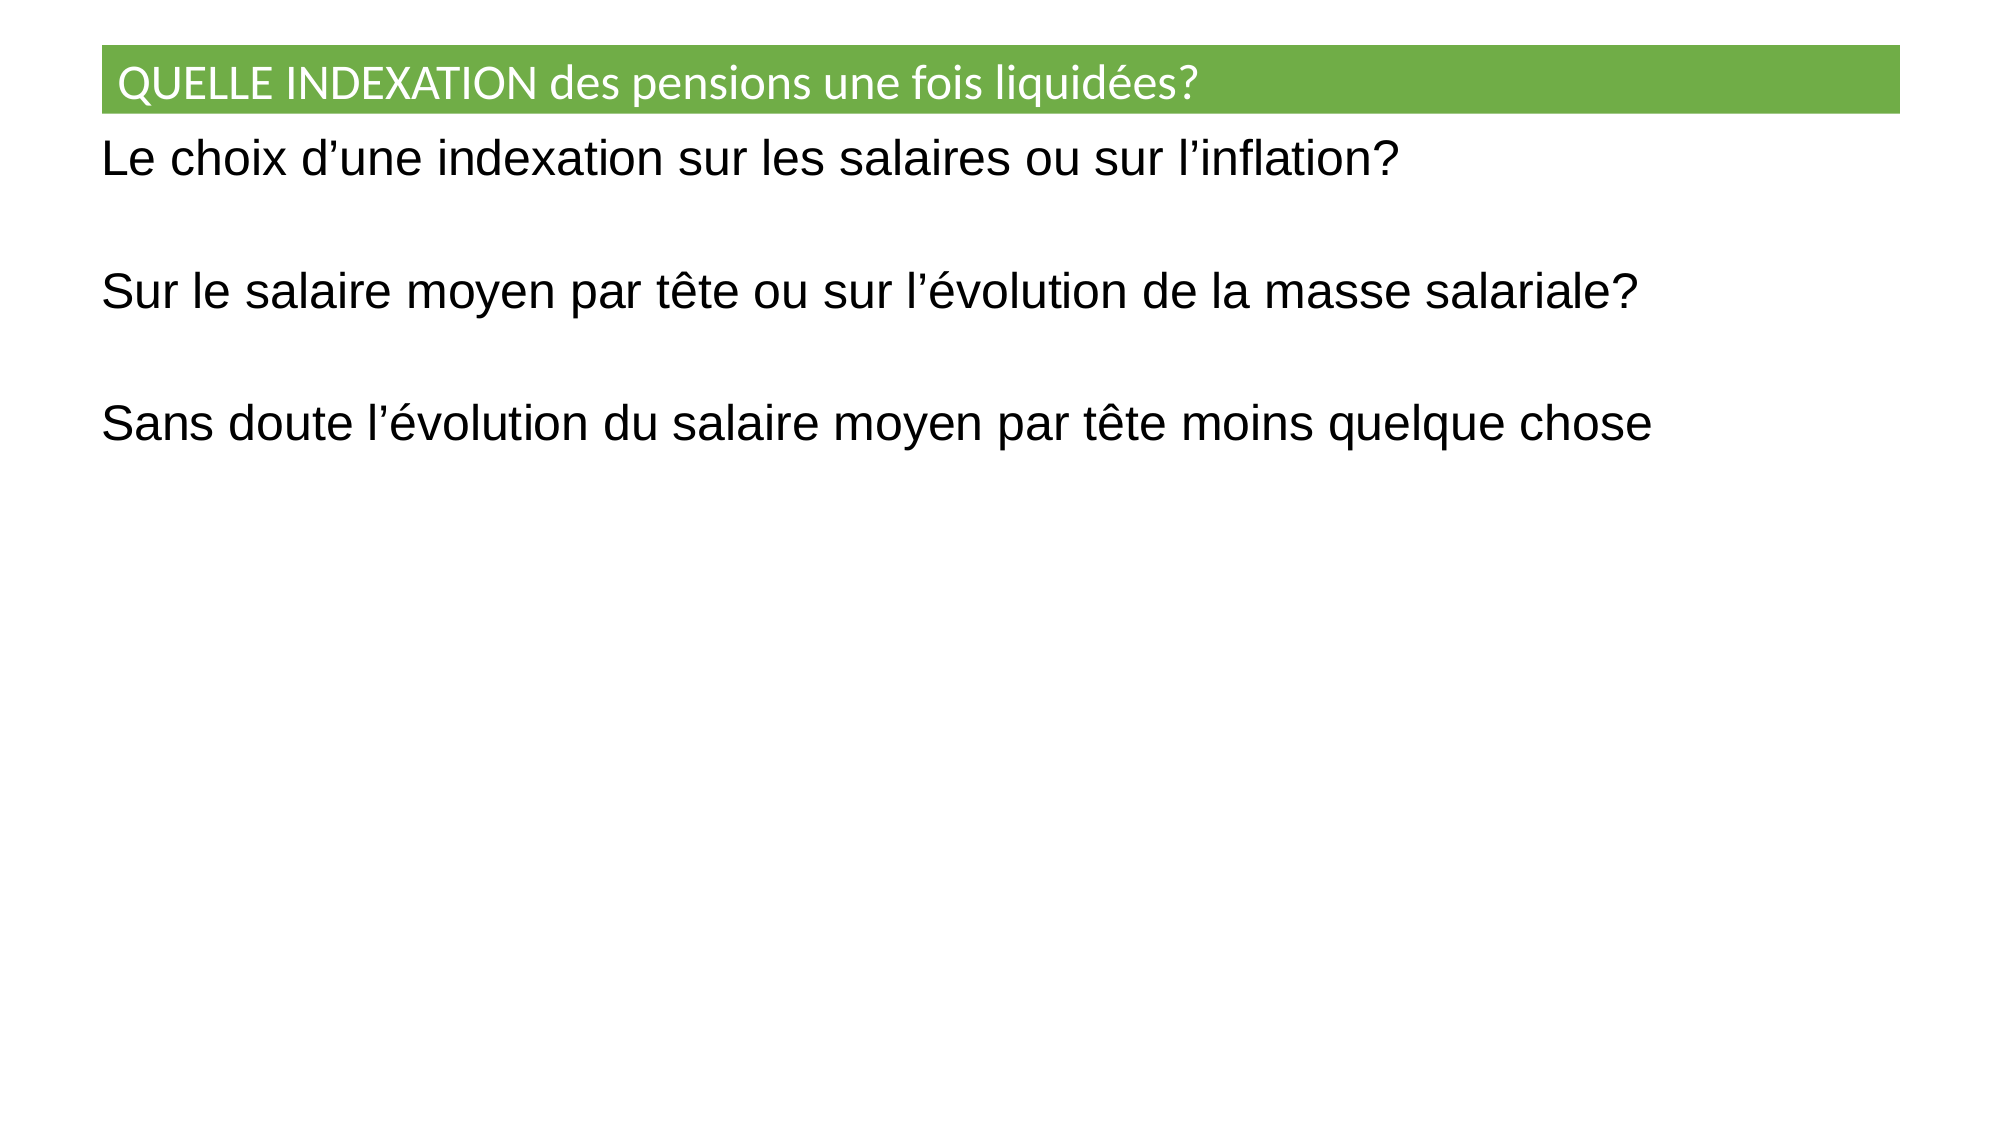

QUELLE INDEXATION des pensions une fois liquidées?
# Le choix d’une indexation sur les salaires ou sur l’inflation?
Sur le salaire moyen par tête ou sur l’évolution de la masse salariale?
Sans doute l’évolution du salaire moyen par tête moins quelque chose